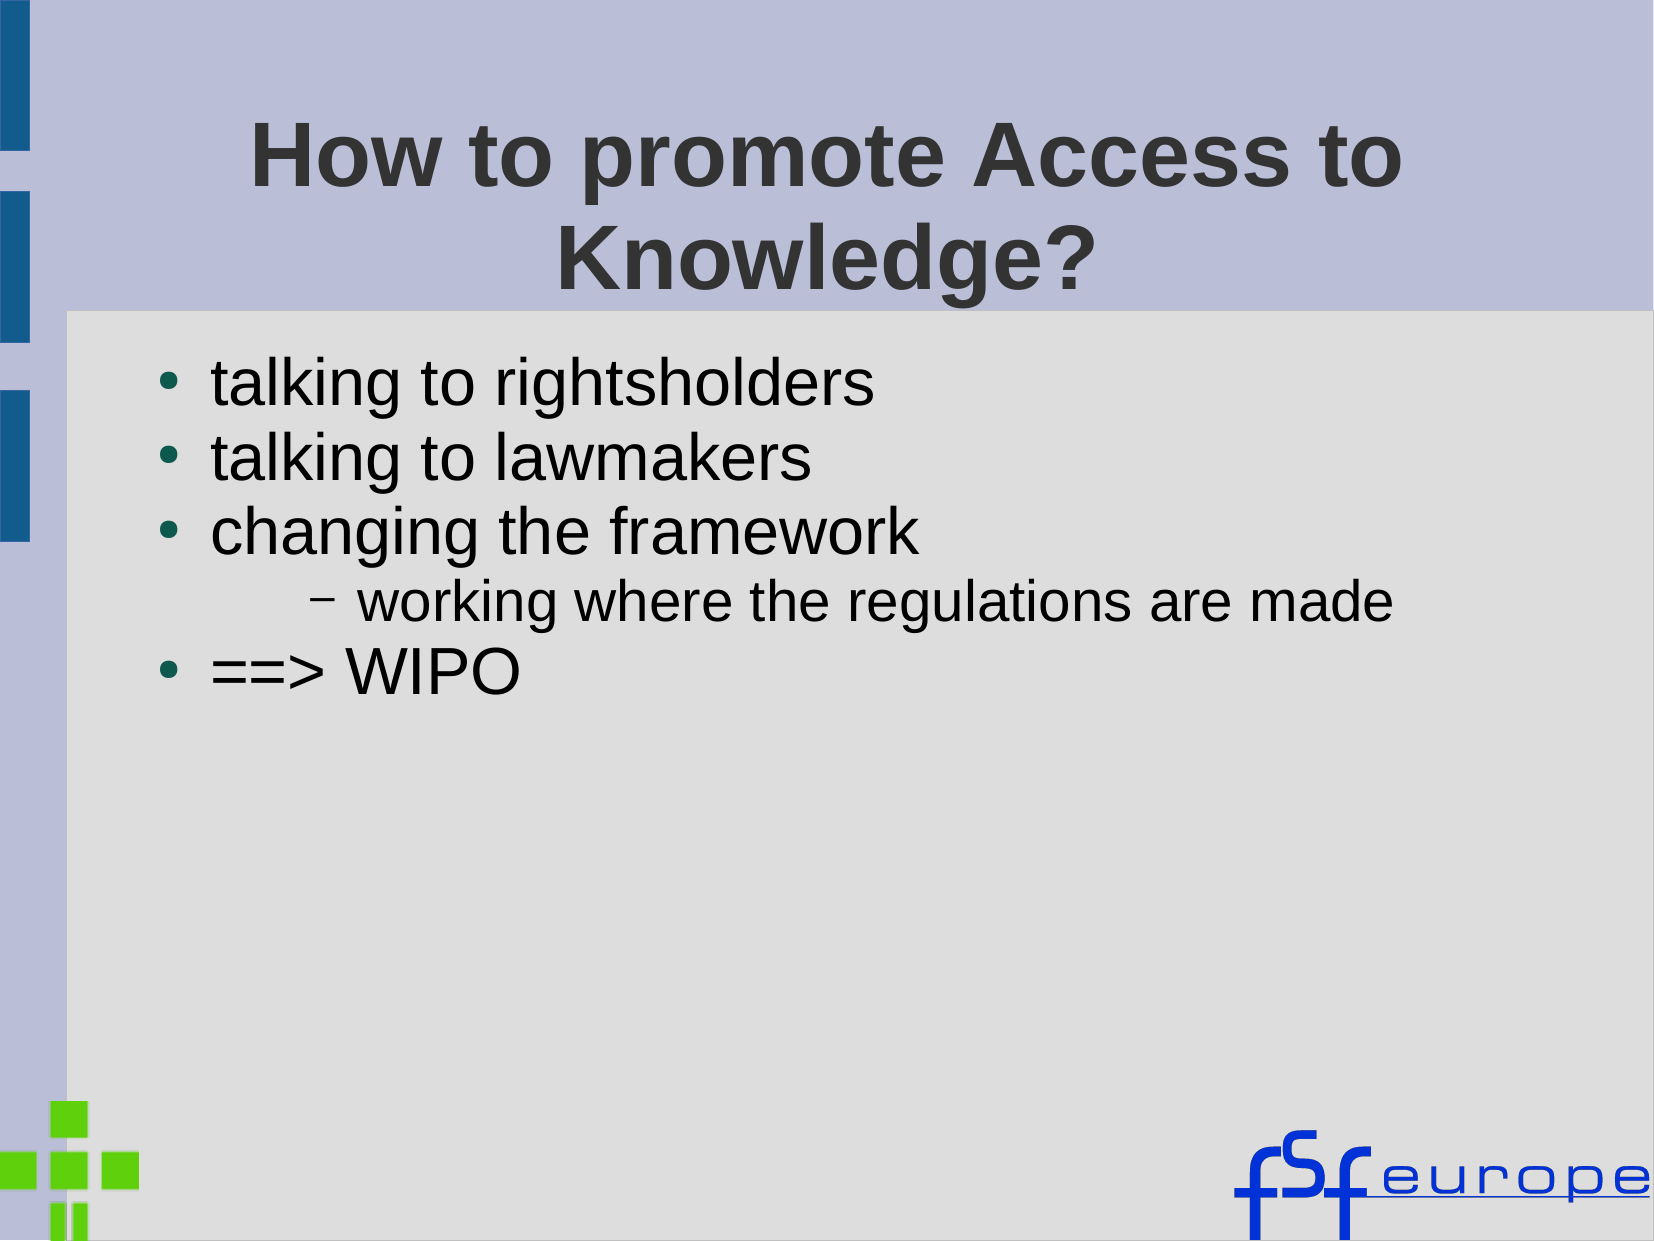

# How to promote Access to Knowledge?
talking to rightsholders
talking to lawmakers
changing the framework
working where the regulations are made
==> WIPO